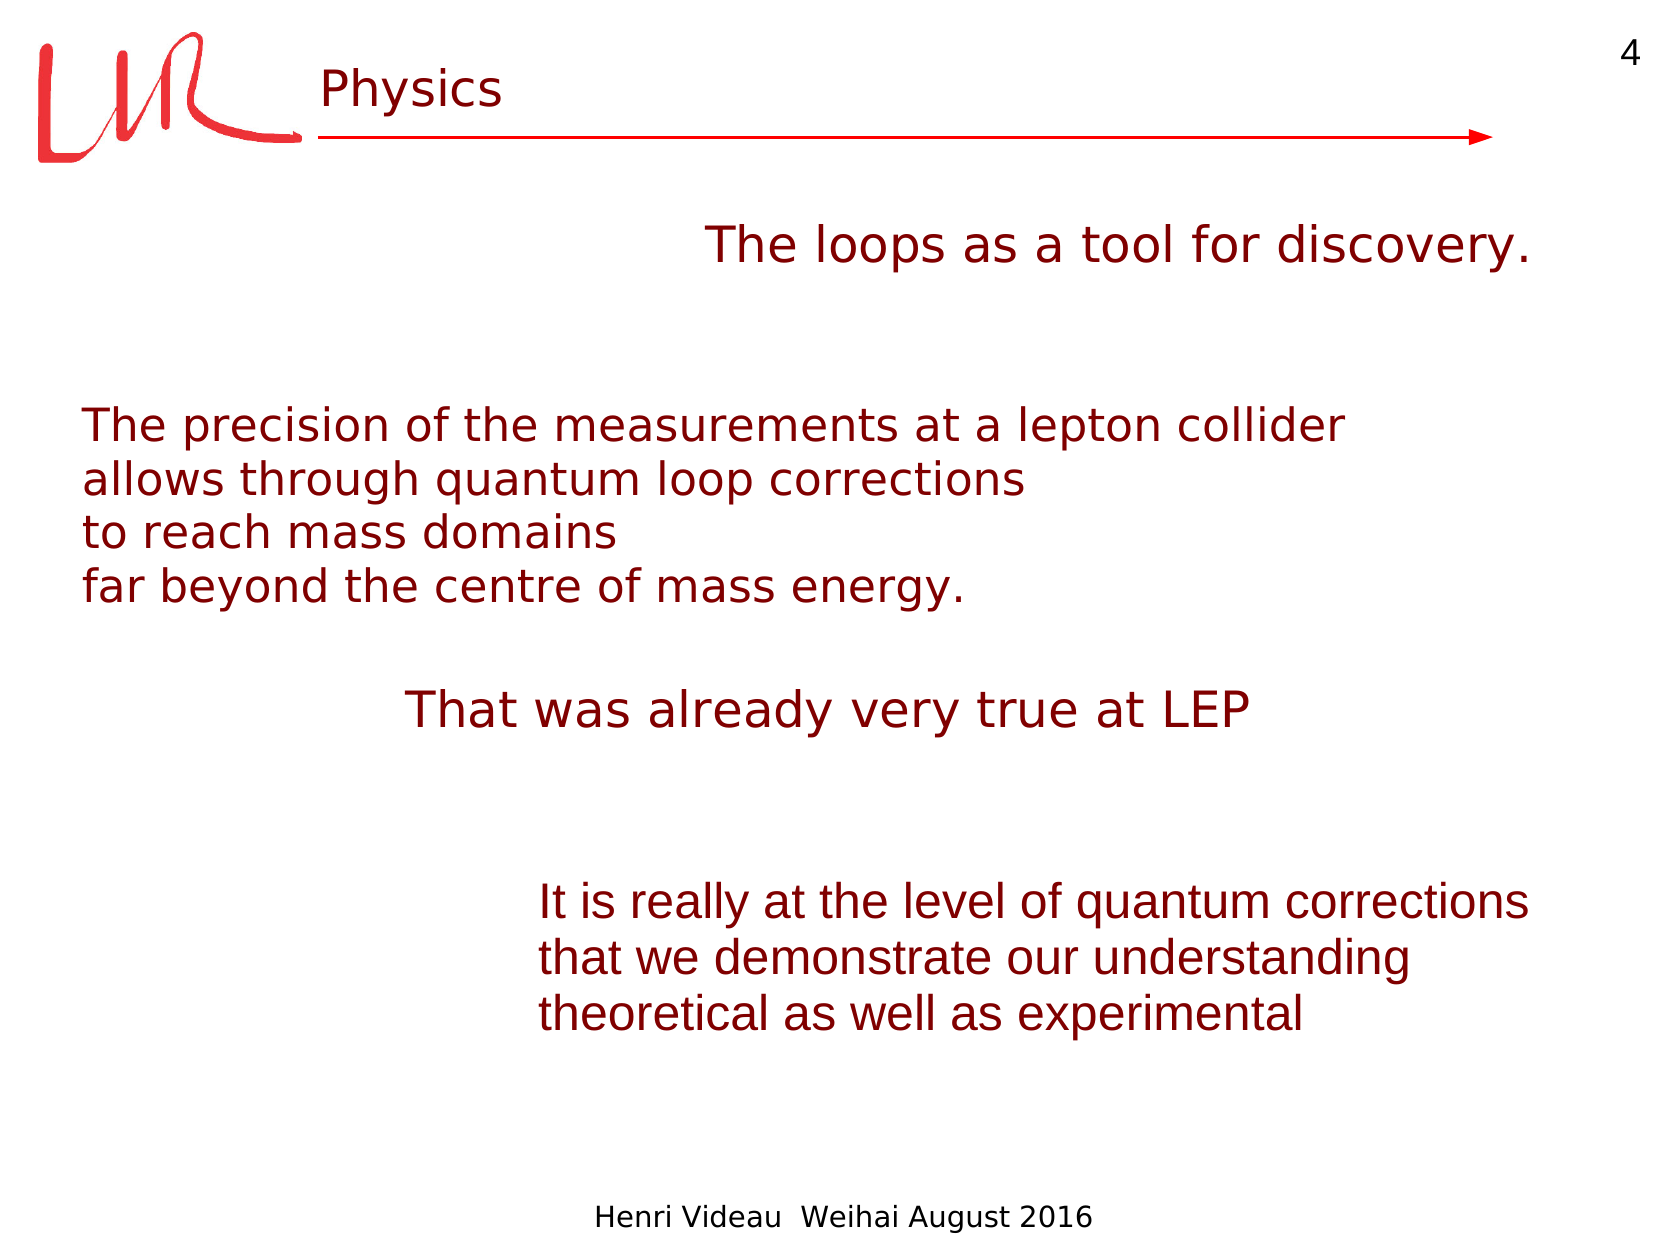

The loops as a tool for discovery.
The precision of the measurements at a lepton collider
allows through quantum loop corrections
to reach mass domains
far beyond the centre of mass energy.
That was already very true at LEP
It is really at the level of quantum corrections
that we demonstrate our understanding
theoretical as well as experimental